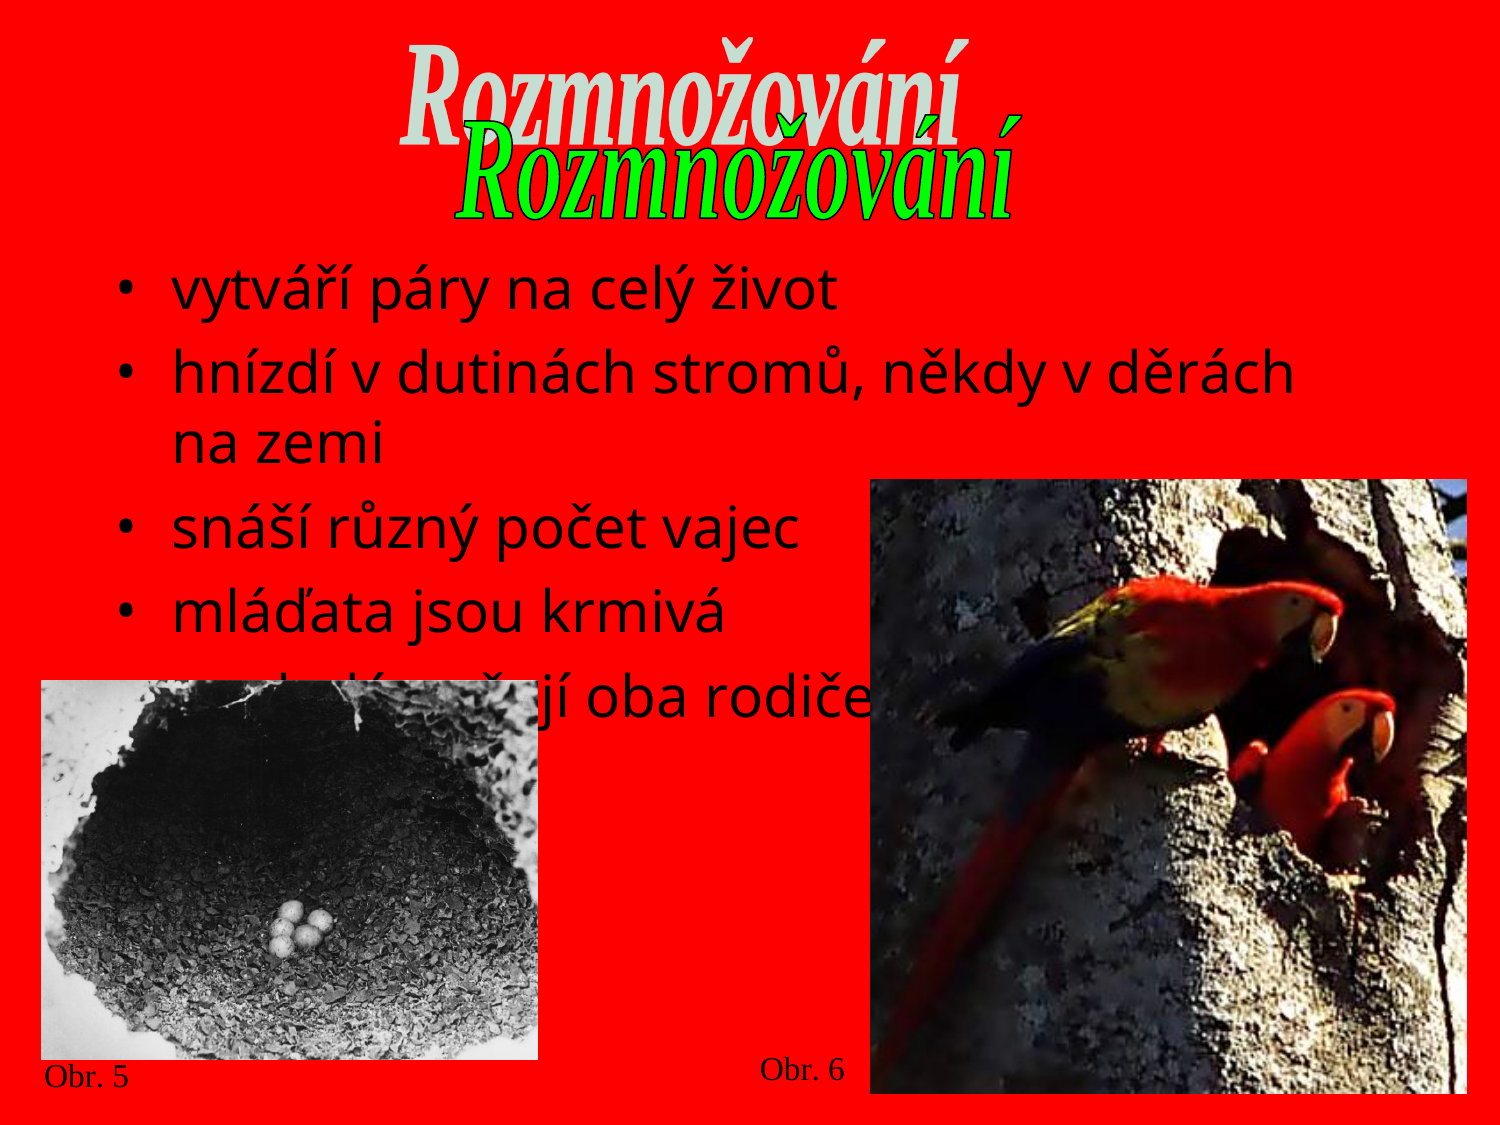

Rozmnožování
# vytváří páry na celý život
hnízdí v dutinách stromů, někdy v děrách na zemi
snáší různý počet vajec
mláďata jsou krmivá
o mladé pečují oba rodiče
 Obr. 6
Obr. 5